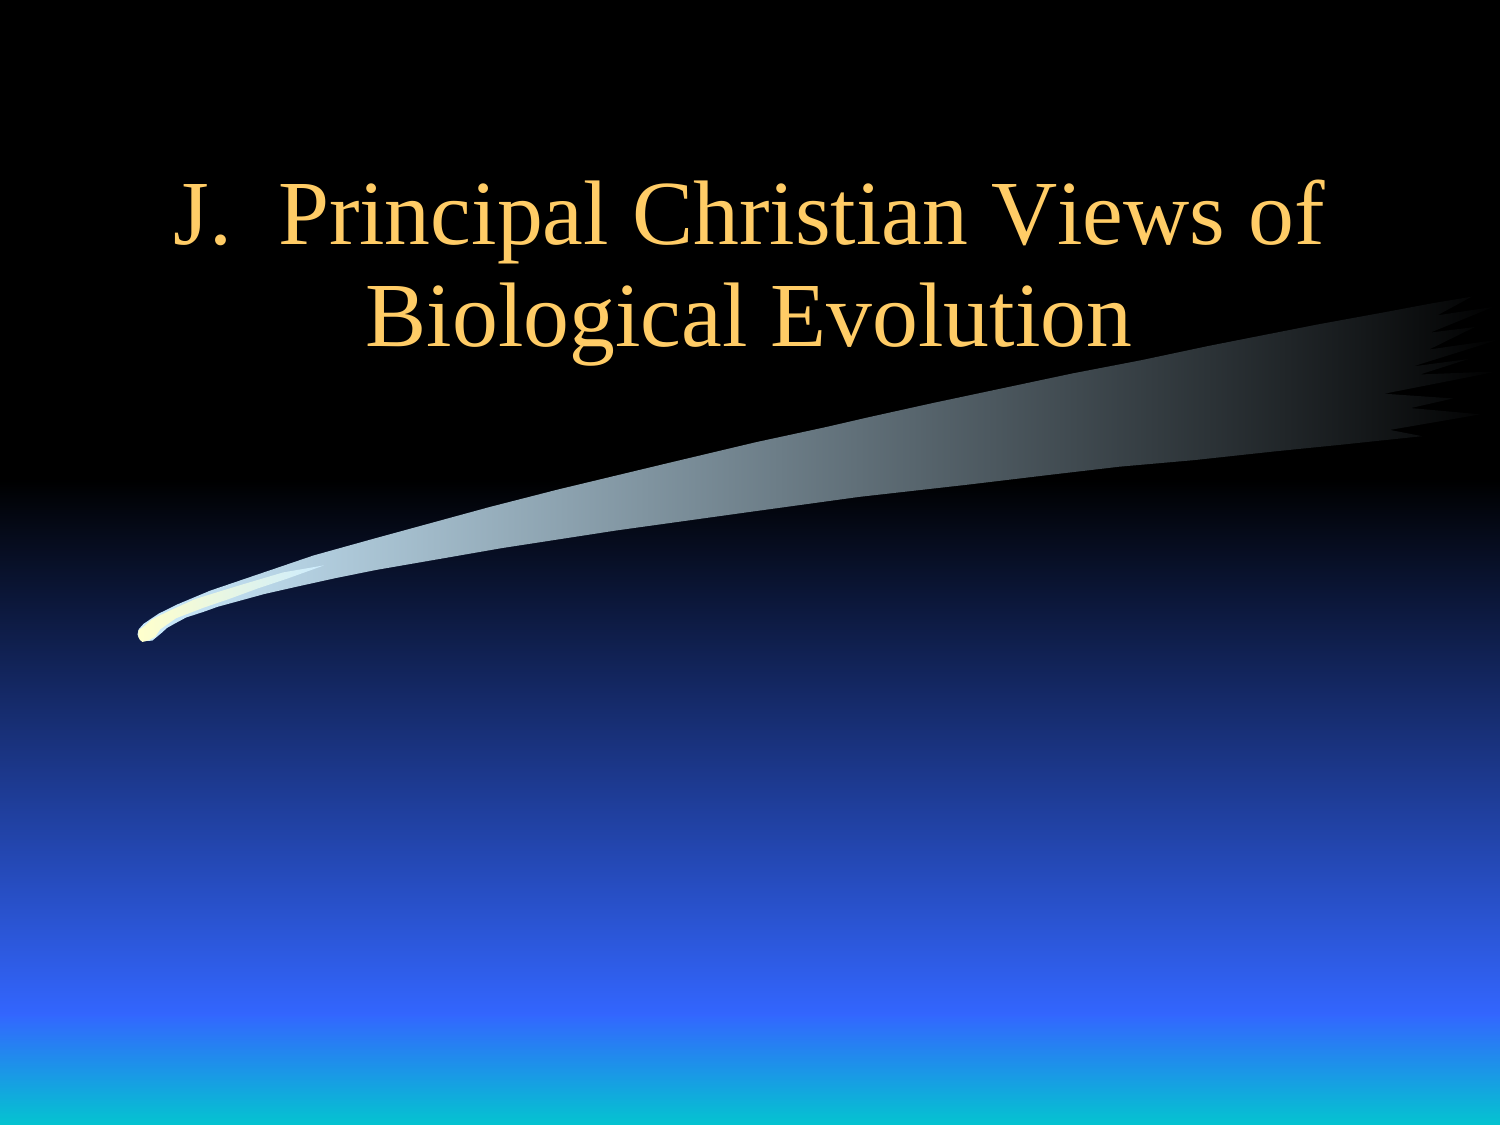

# J. Principal Christian Views of Biological Evolution